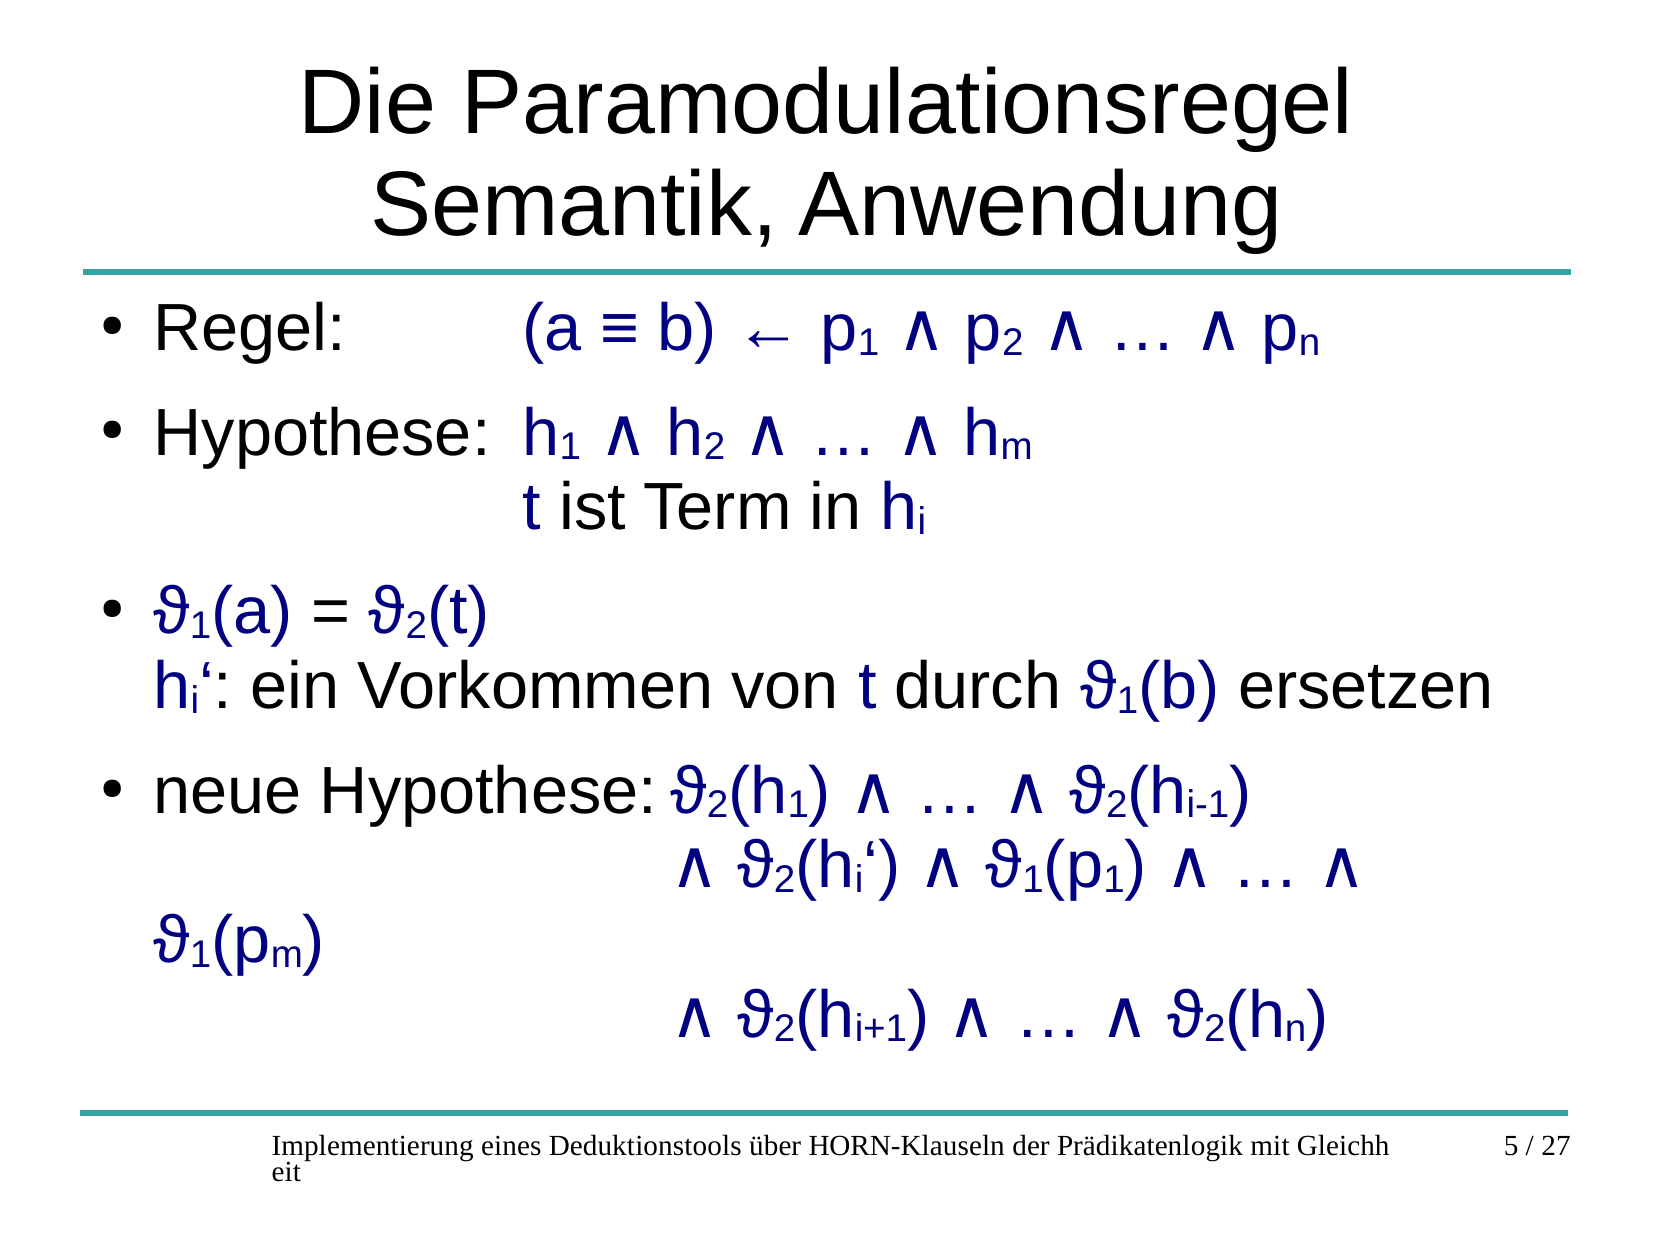

# Die Paramodulationsregel Semantik, Anwendung
Regel:			(a ≡ b) ← p1 ∧ p2 ∧ … ∧ pn
Hypothese:	h1 ∧ h2 ∧ … ∧ hm
					t ist Term in hi
ϑ1(a) = ϑ2(t)
hi‘: ein Vorkommen von t durch ϑ1(b) ersetzen
neue Hypothese:	ϑ2(h1) ∧ … ∧ ϑ2(hi-1)
							∧ ϑ2(hi‘) ∧ ϑ1(p1) ∧ … ∧ ϑ1(pm)
							∧ ϑ2(hi+1) ∧ … ∧ ϑ2(hn)
Implementierung eines Deduktionstools über HORN-Klauseln der Prädikatenlogik mit Gleichheit
5